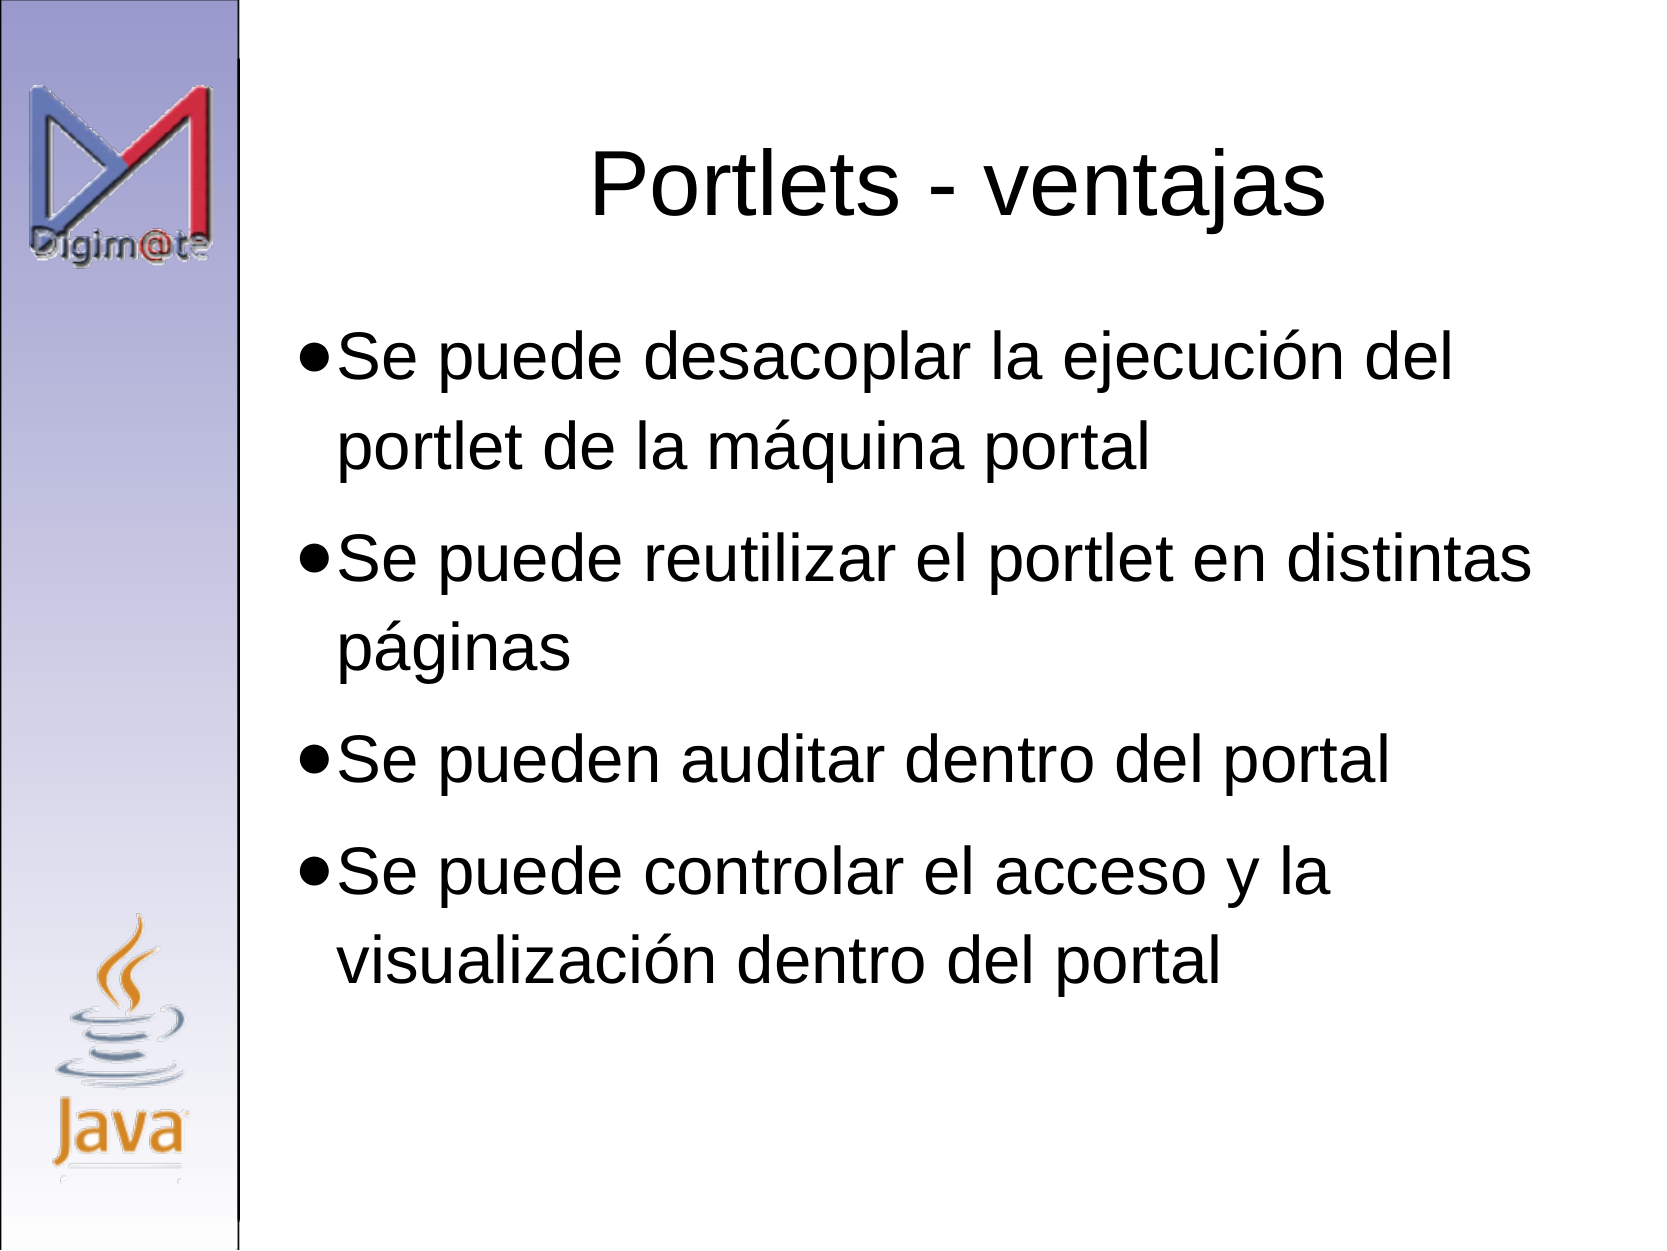

# Portlets - ventajas
Se puede desacoplar la ejecución del portlet de la máquina portal
Se puede reutilizar el portlet en distintas páginas
Se pueden auditar dentro del portal
Se puede controlar el acceso y la visualización dentro del portal